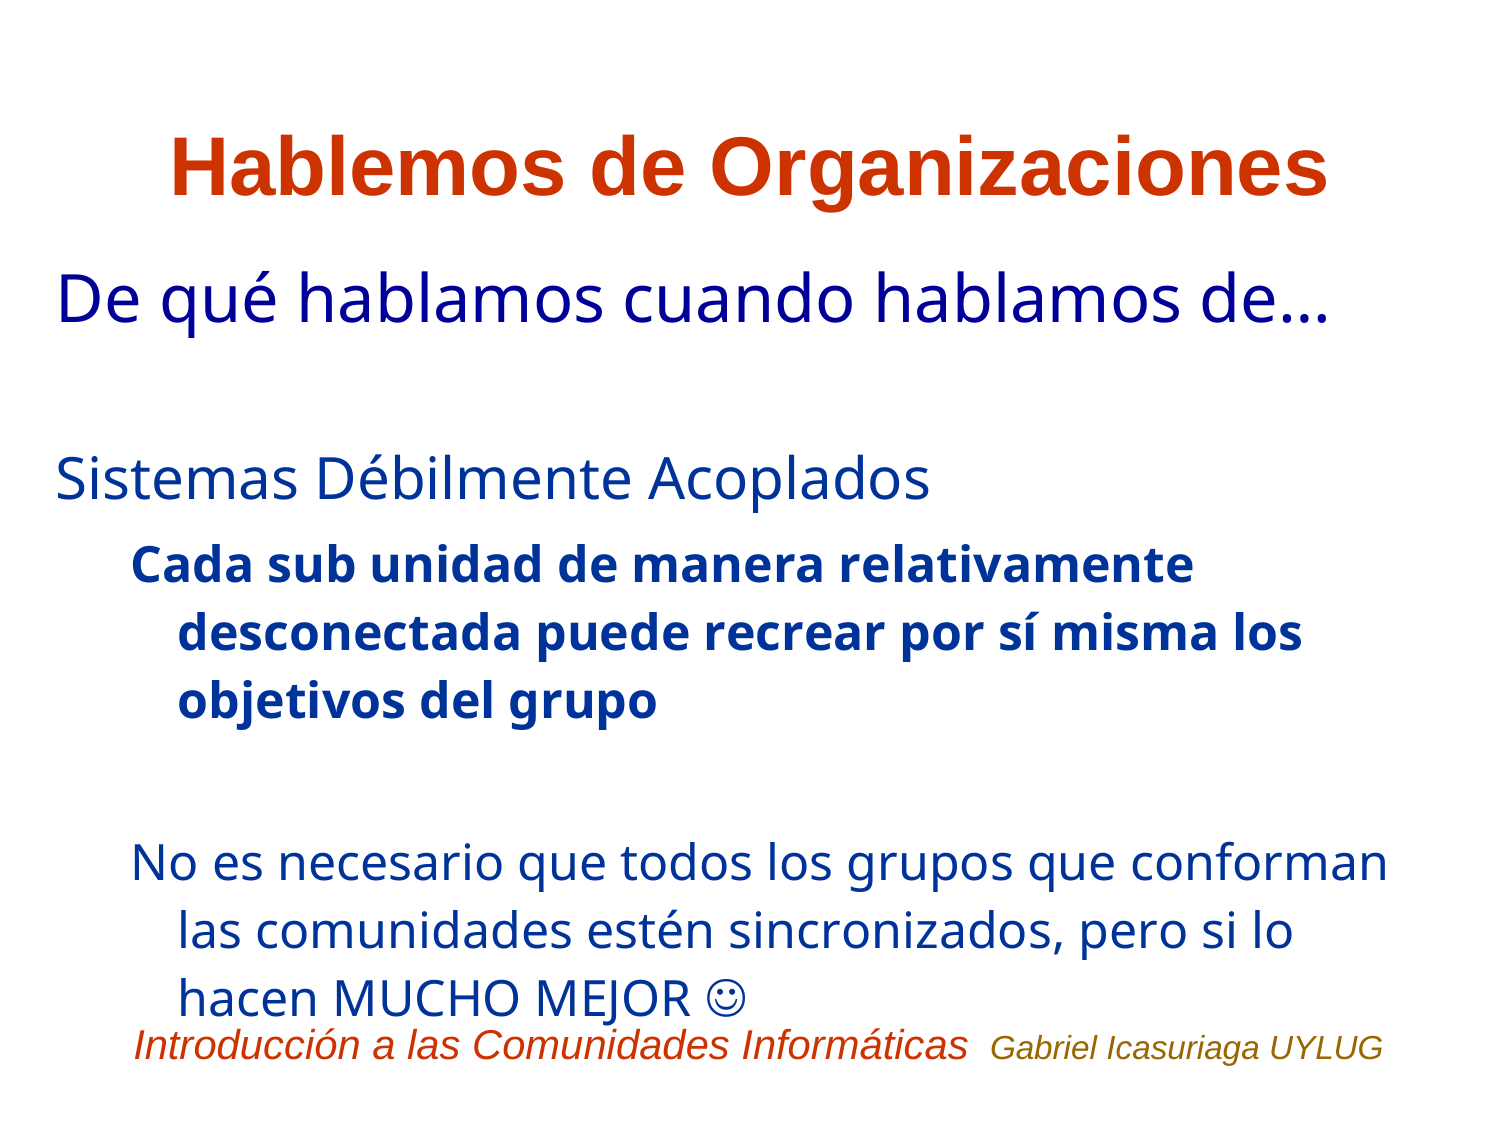

# Hablemos de Organizaciones
De qué hablamos cuando hablamos de…
Sistemas Débilmente Acoplados
Cada sub unidad de manera relativamente desconectada puede recrear por sí misma los objetivos del grupo
No es necesario que todos los grupos que conforman las comunidades estén sincronizados, pero si lo hacen MUCHO MEJOR 
Introducción a las Comunidades Informáticas Gabriel Icasuriaga UYLUG